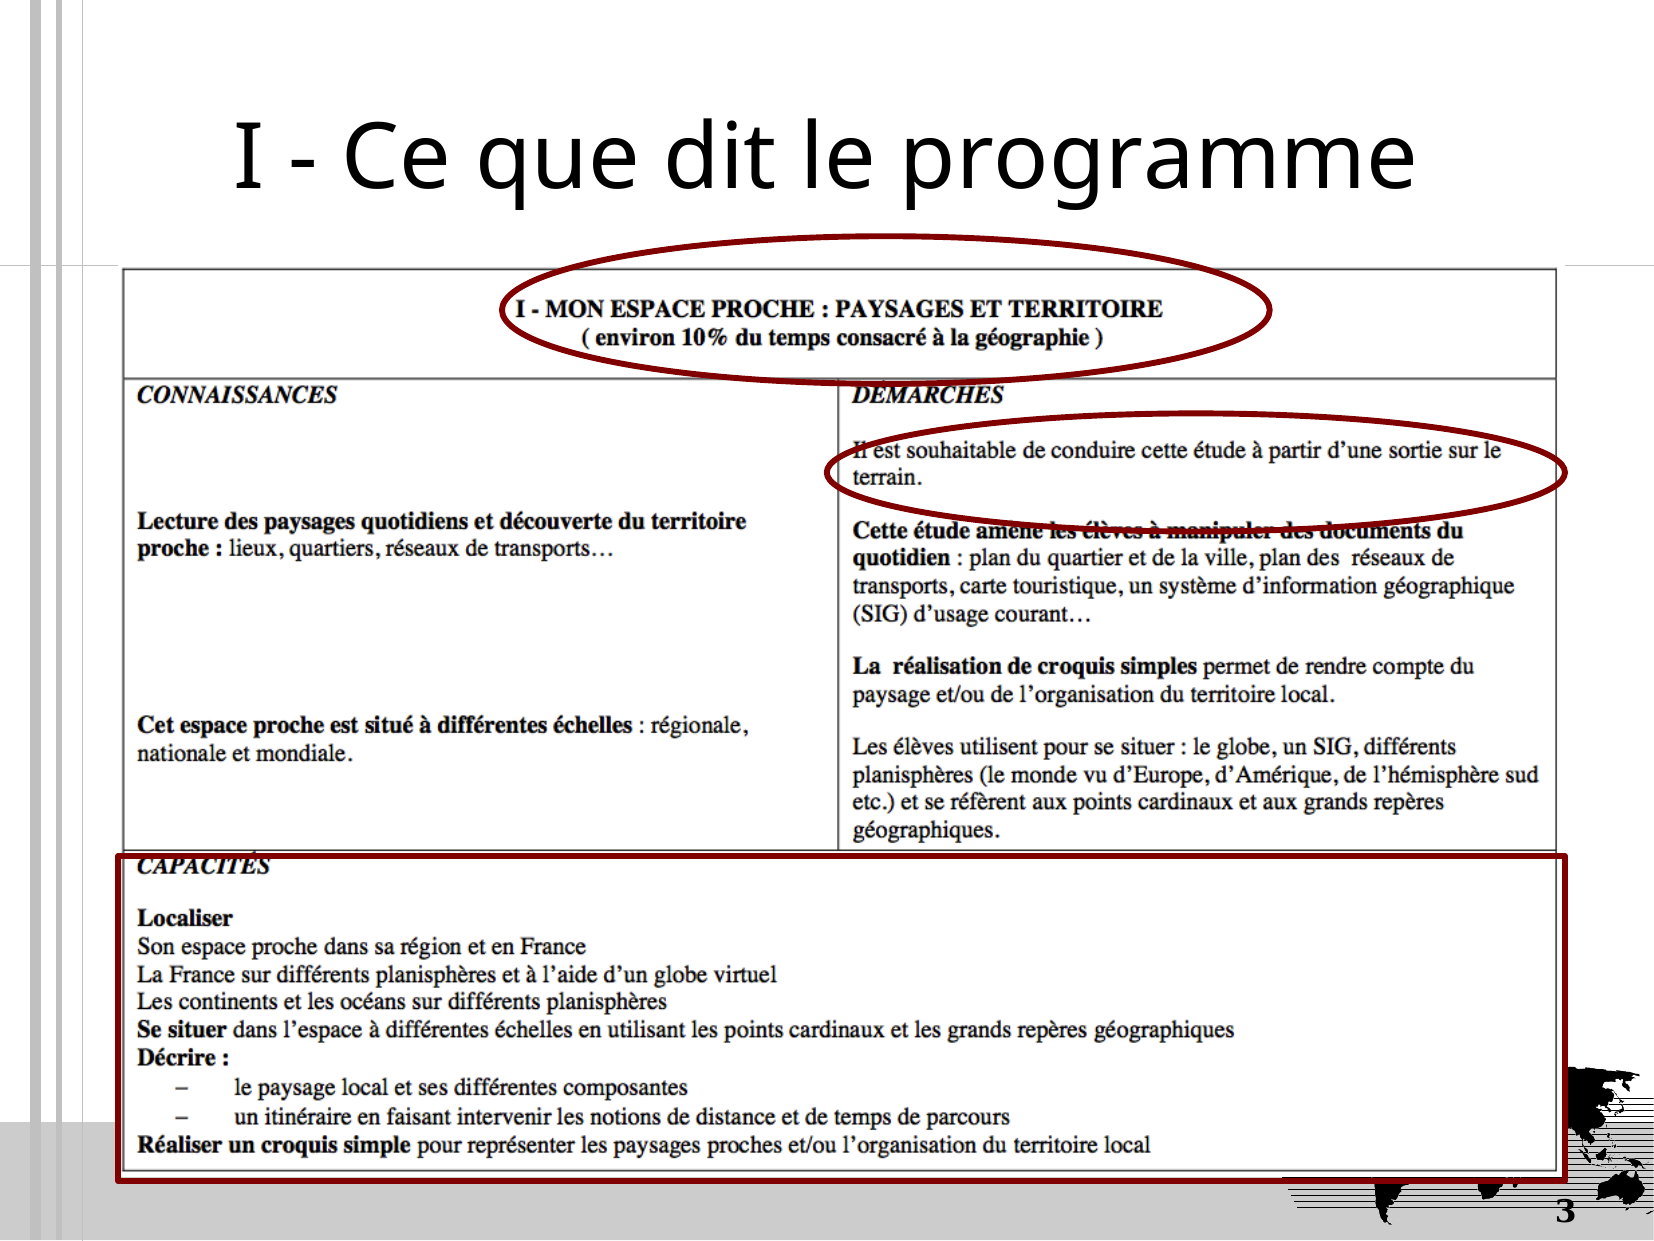

# I - Ce que dit le programme
3